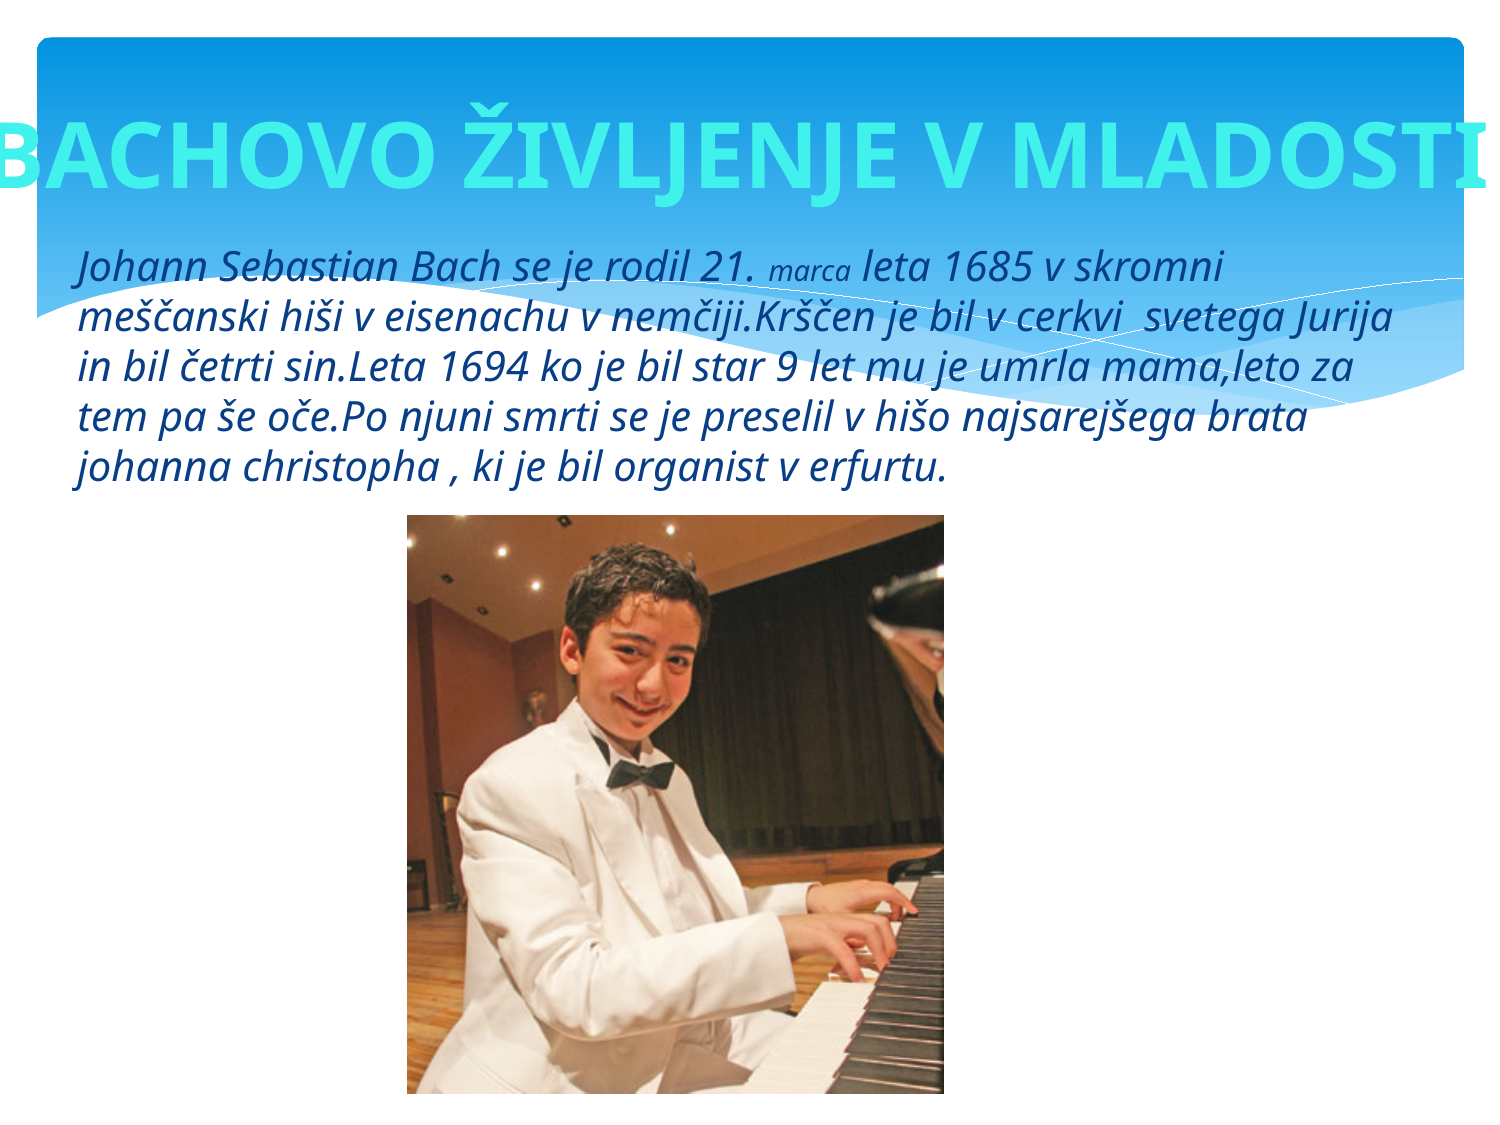

BACHOVO ŽIVLJENJE V MLADOSTI
# Johann Sebastian Bach se je rodil 21. marca leta 1685 v skromni meščanski hiši v eisenachu v nemčiji.Krščen je bil v cerkvi svetega Jurija in bil četrti sin.Leta 1694 ko je bil star 9 let mu je umrla mama,leto za tem pa še oče.Po njuni smrti se je preselil v hišo najsarejšega brata johanna christopha , ki je bil organist v erfurtu.